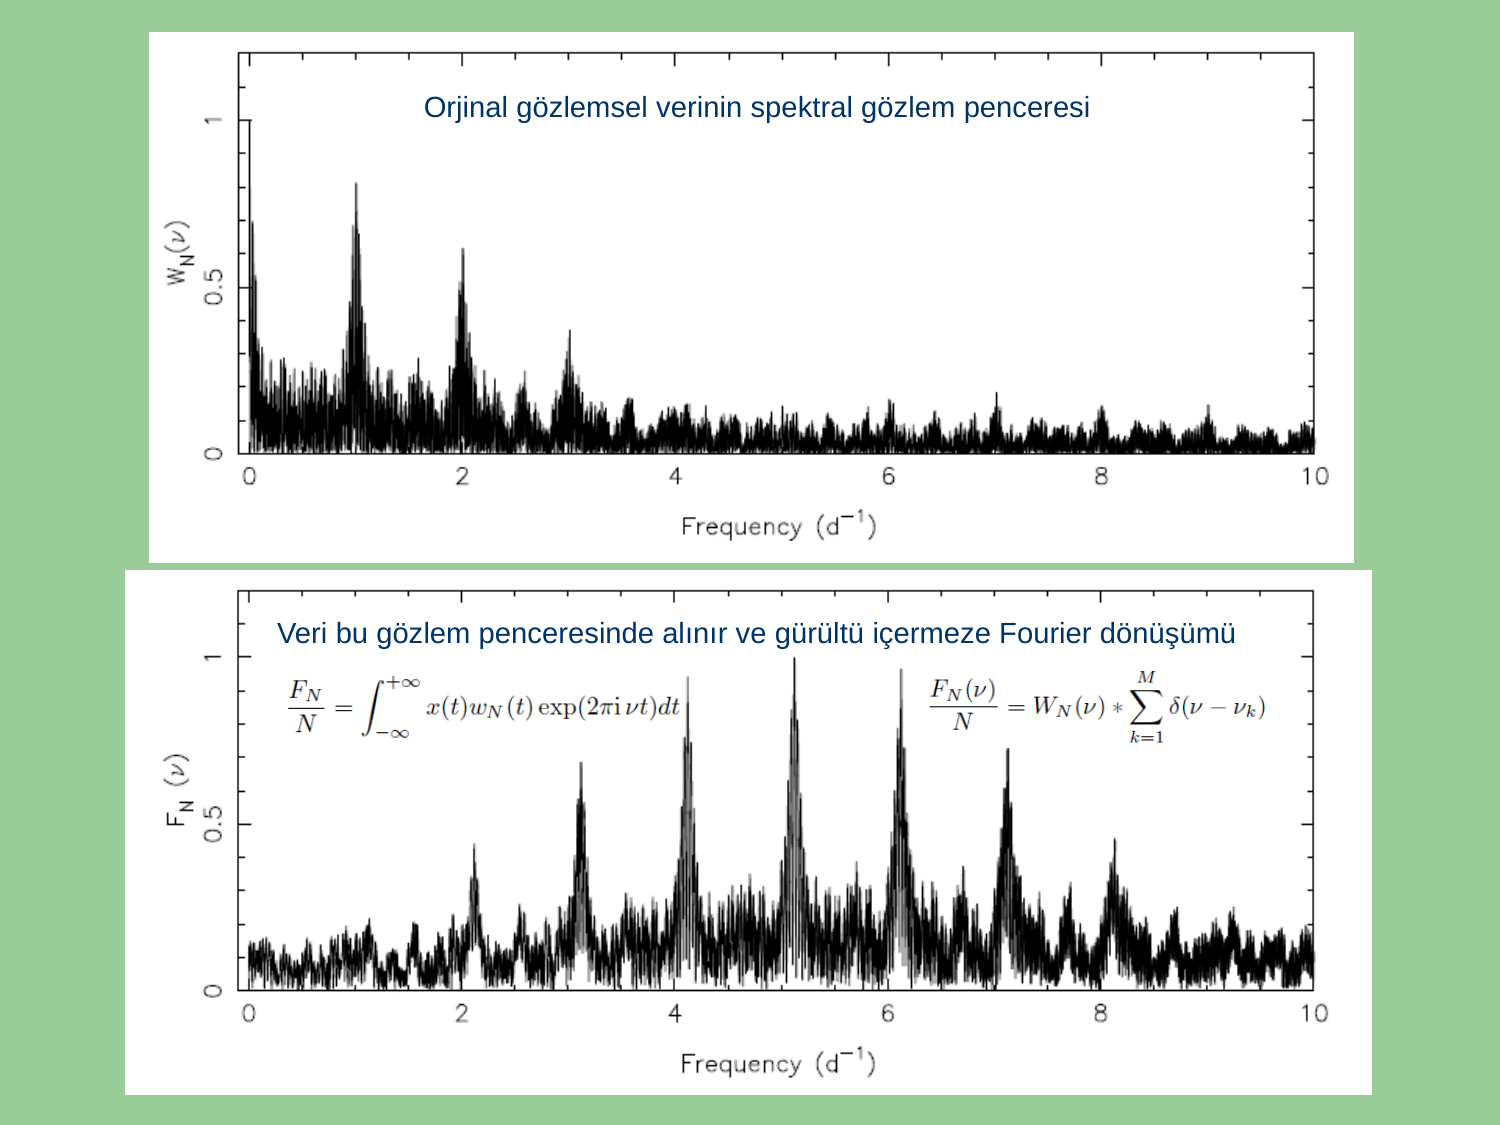

Orjinal gözlemsel verinin spektral gözlem penceresi
Veri bu gözlem penceresinde alınır ve gürültü içermeze Fourier dönüşümü